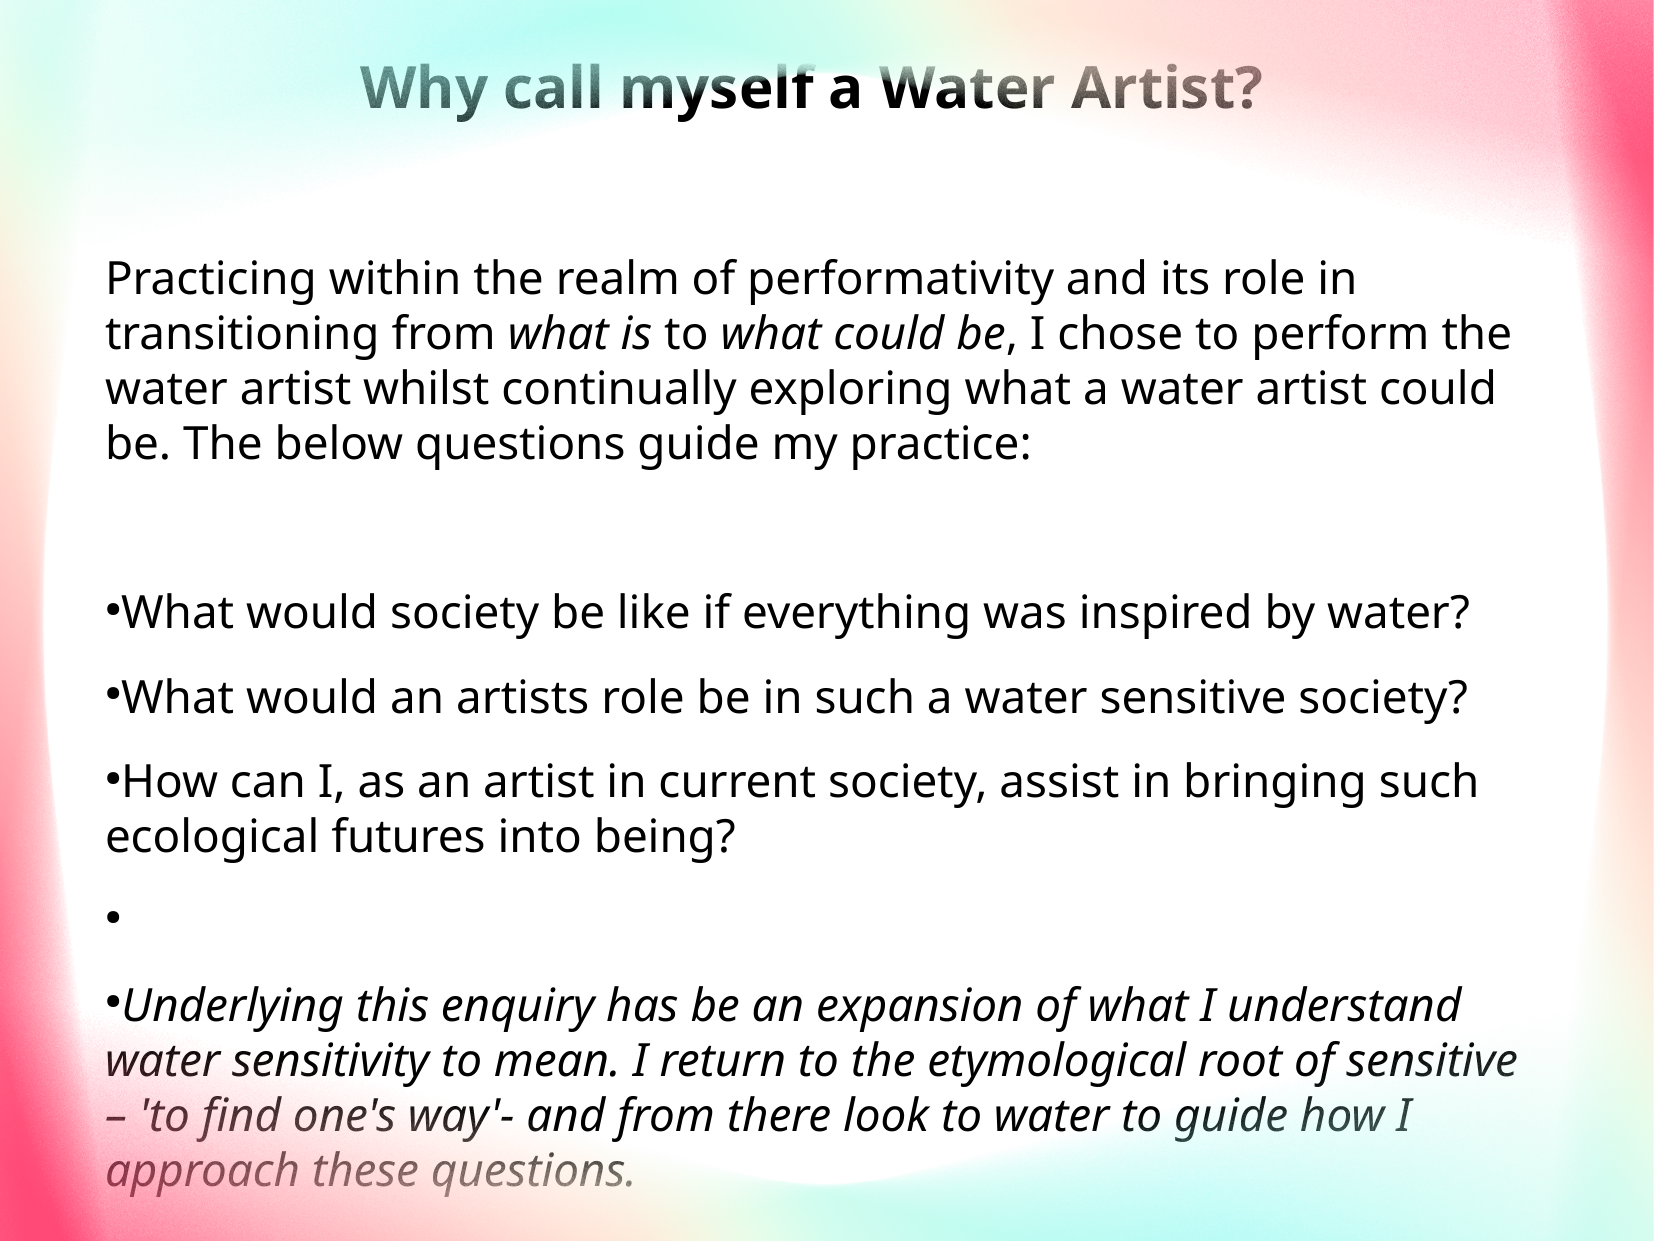

# Why call myself a Water Artist?
Practicing within the realm of performativity and its role in transitioning from what is to what could be, I chose to perform the water artist whilst continually exploring what a water artist could be. The below questions guide my practice:
What would society be like if everything was inspired by water?
What would an artists role be in such a water sensitive society?
How can I, as an artist in current society, assist in bringing such ecological futures into being?
Underlying this enquiry has be an expansion of what I understand water sensitivity to mean. I return to the etymological root of sensitive – 'to find one's way'- and from there look to water to guide how I approach these questions.